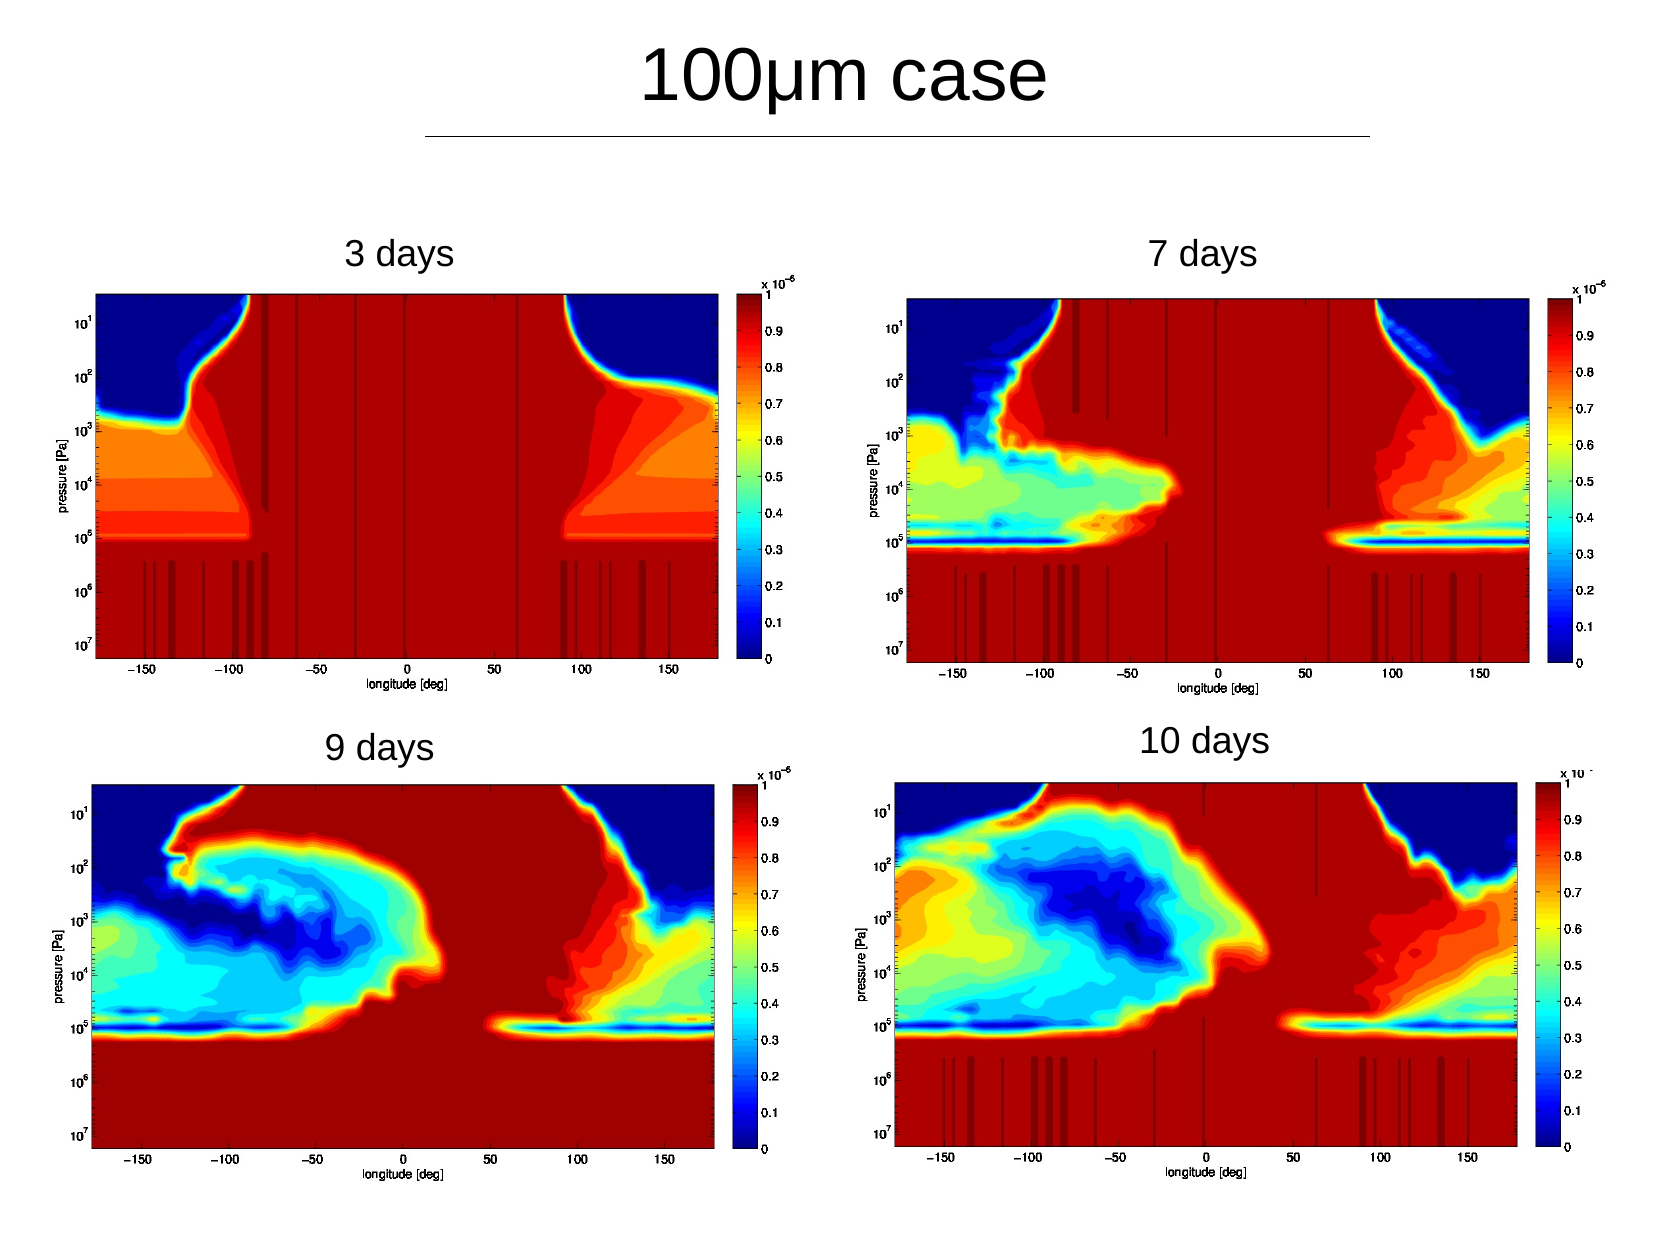

100μm case
3 days
7 days
10 days
9 days